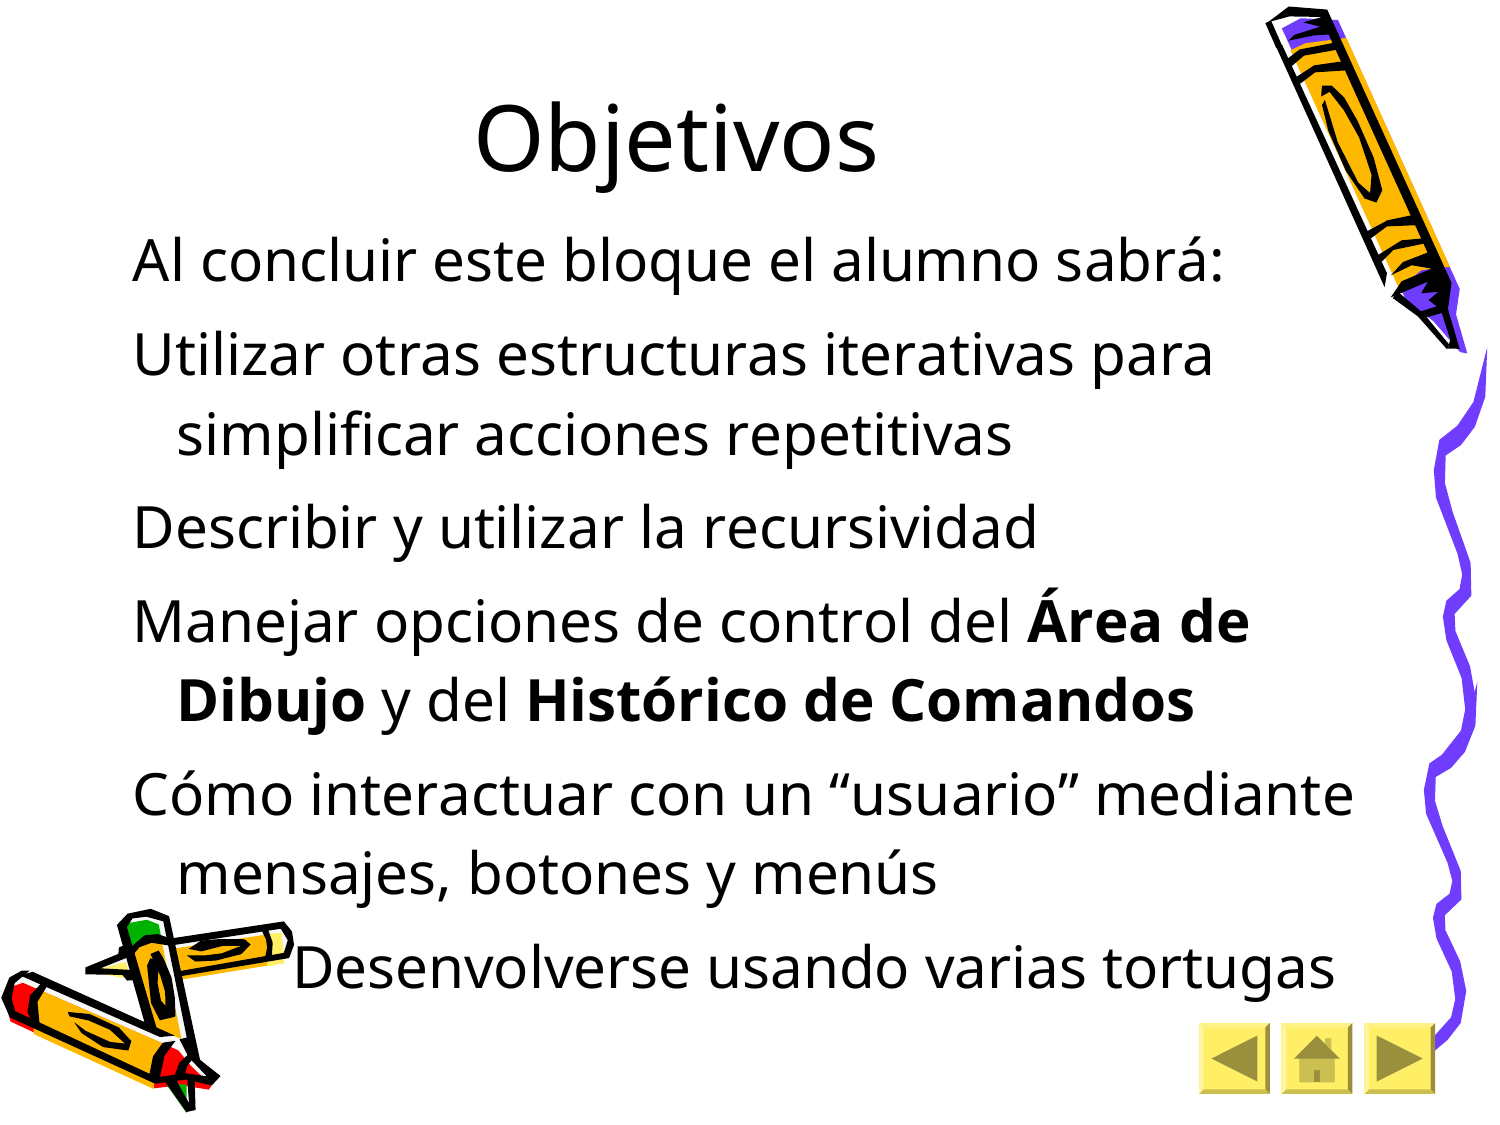

# Objetivos
Al concluir este bloque el alumno sabrá:
Utilizar otras estructuras iterativas para simplificar acciones repetitivas
Describir y utilizar la recursividad
Manejar opciones de control del Área de Dibujo y del Histórico de Comandos
Cómo interactuar con un “usuario” mediante mensajes, botones y menús
Desenvolverse usando varias tortugas